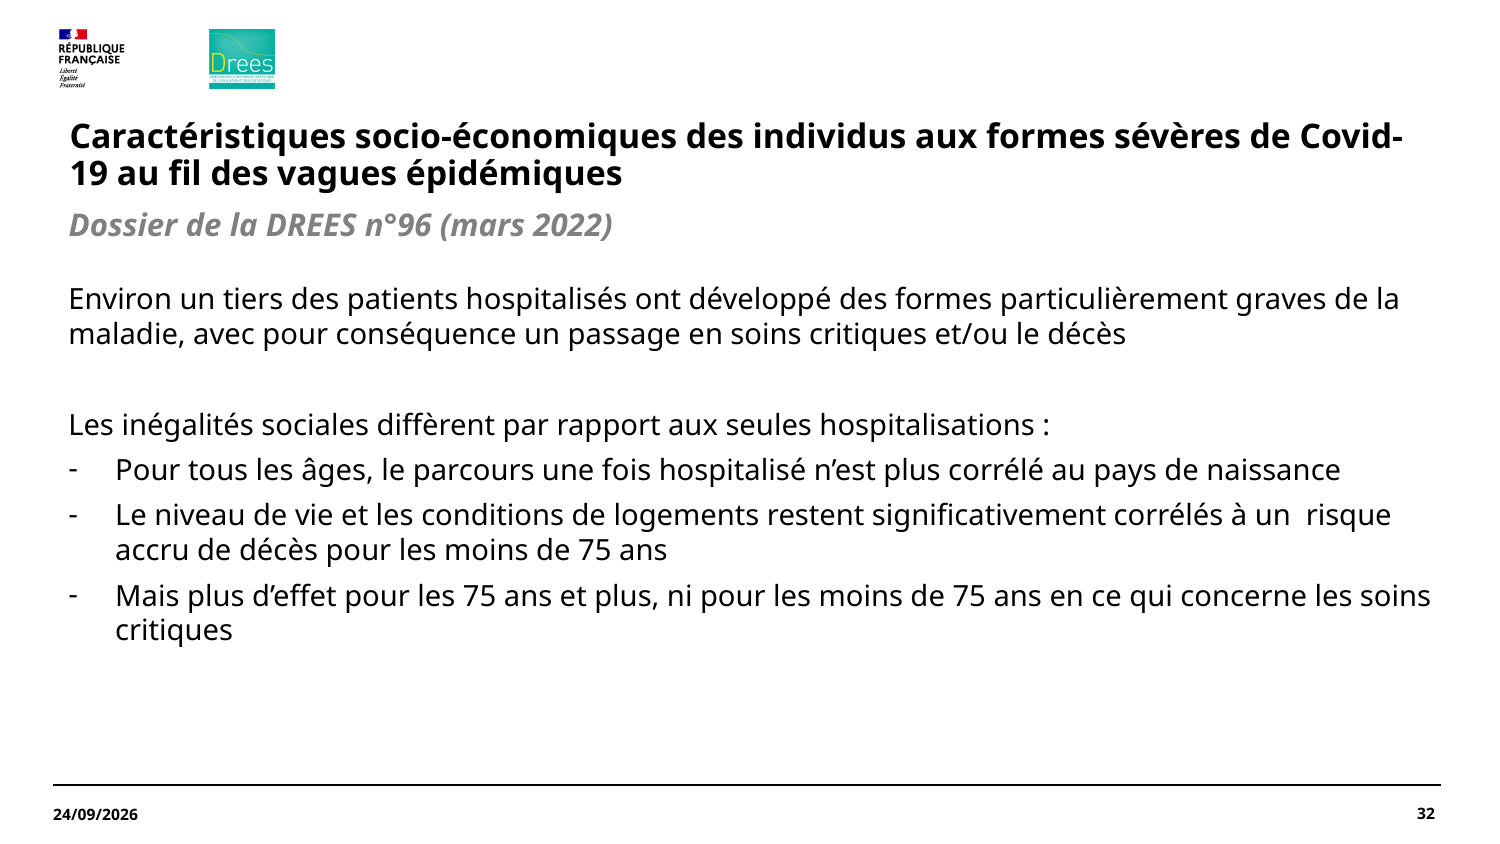

Caractéristiques socio-économiques des individus aux formes sévères de Covid-19 au fil des vagues épidémiques
# Dossier de la DREES n°96 (mars 2022)
Environ un tiers des patients hospitalisés ont développé des formes particulièrement graves de la maladie, avec pour conséquence un passage en soins critiques et/ou le décès
Les inégalités sociales diffèrent par rapport aux seules hospitalisations :
Pour tous les âges, le parcours une fois hospitalisé n’est plus corrélé au pays de naissance
Le niveau de vie et les conditions de logements restent significativement corrélés à un risque accru de décès pour les moins de 75 ans
Mais plus d’effet pour les 75 ans et plus, ni pour les moins de 75 ans en ce qui concerne les soins critiques
32